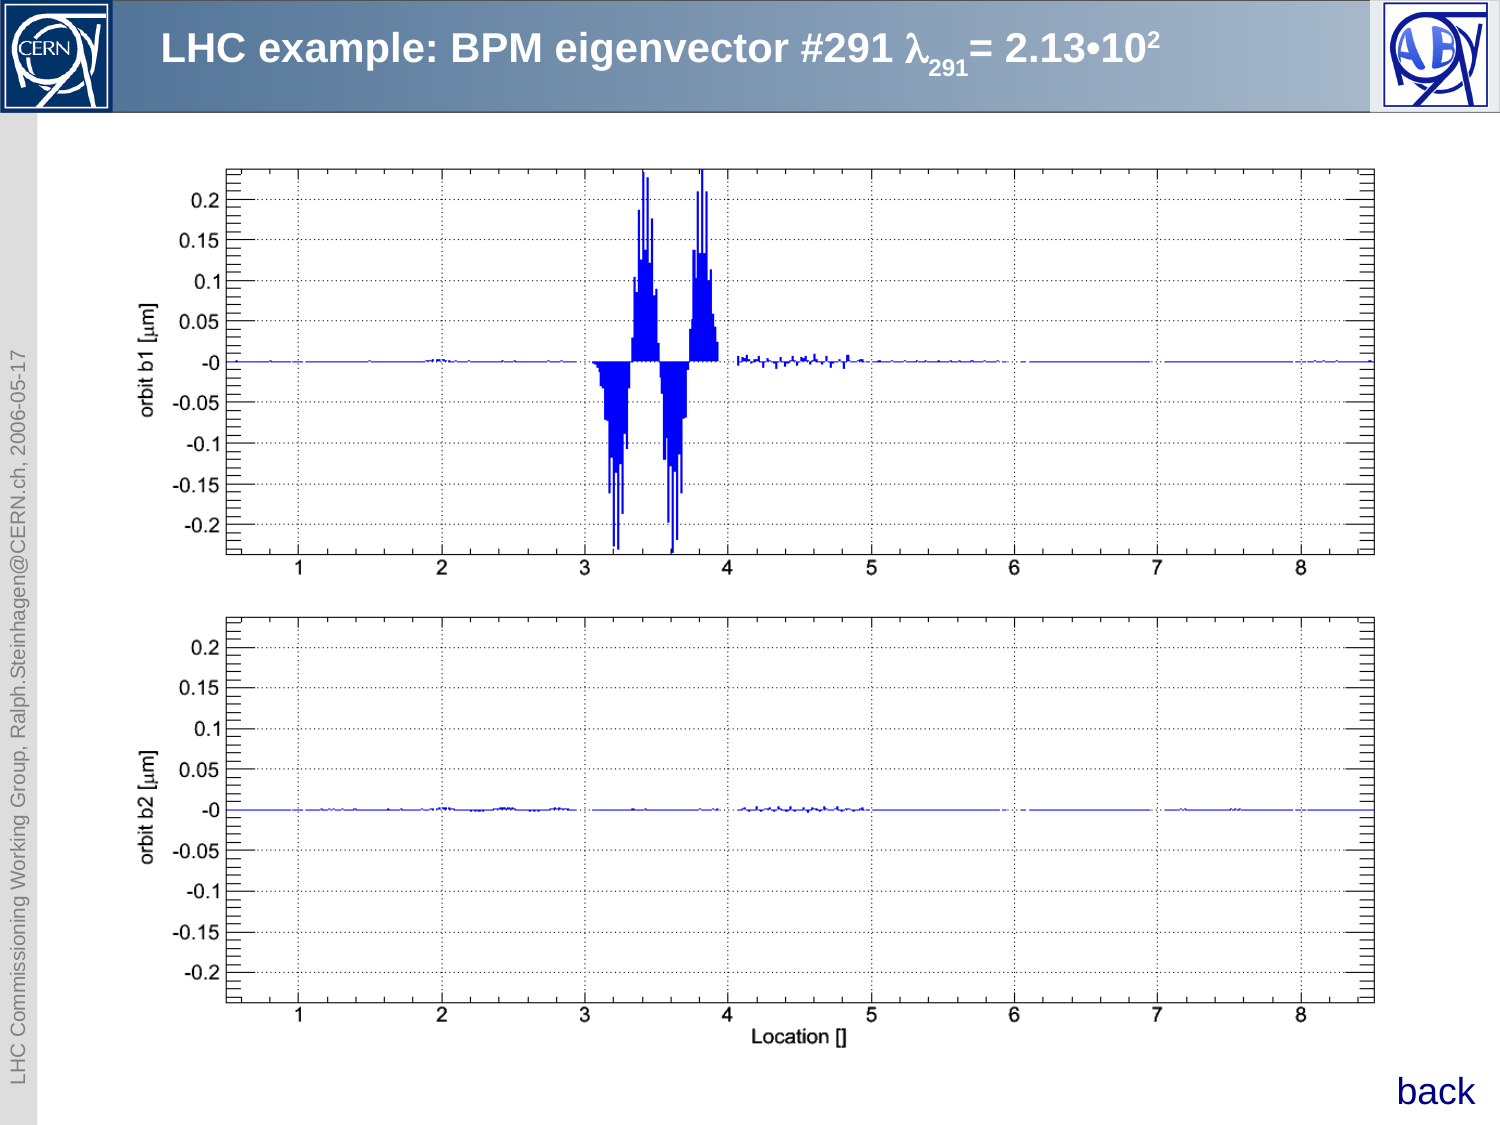

# LHC example: BPM eigenvector #291 l291= 2.13•102
back